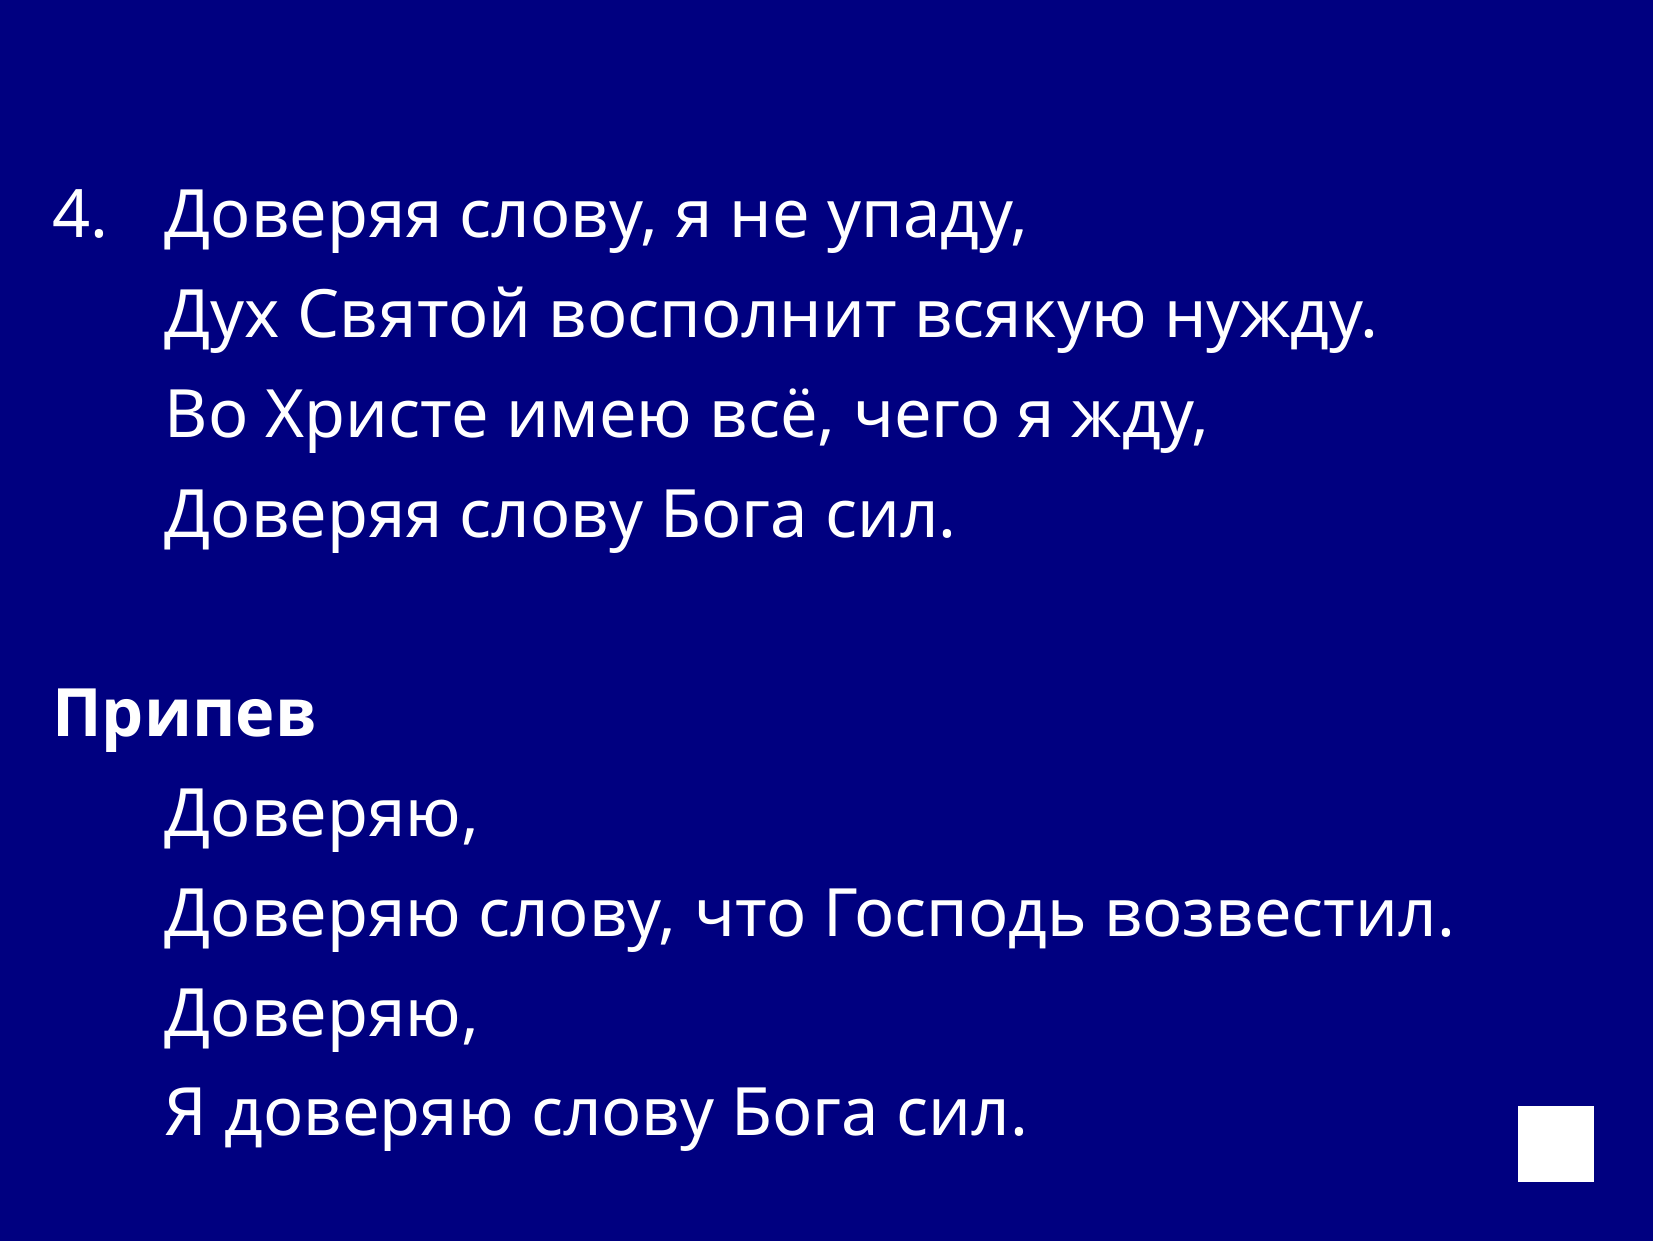

4.	Доверяя слову, я не упаду,
	Дух Святой восполнит всякую нужду.
	Во Христе имею всё, чего я жду,
	Доверяя слову Бога сил.
Припев
	Доверяю,
	Доверяю слову, что Господь возвестил.
	Доверяю,
	Я доверяю слову Бога сил.